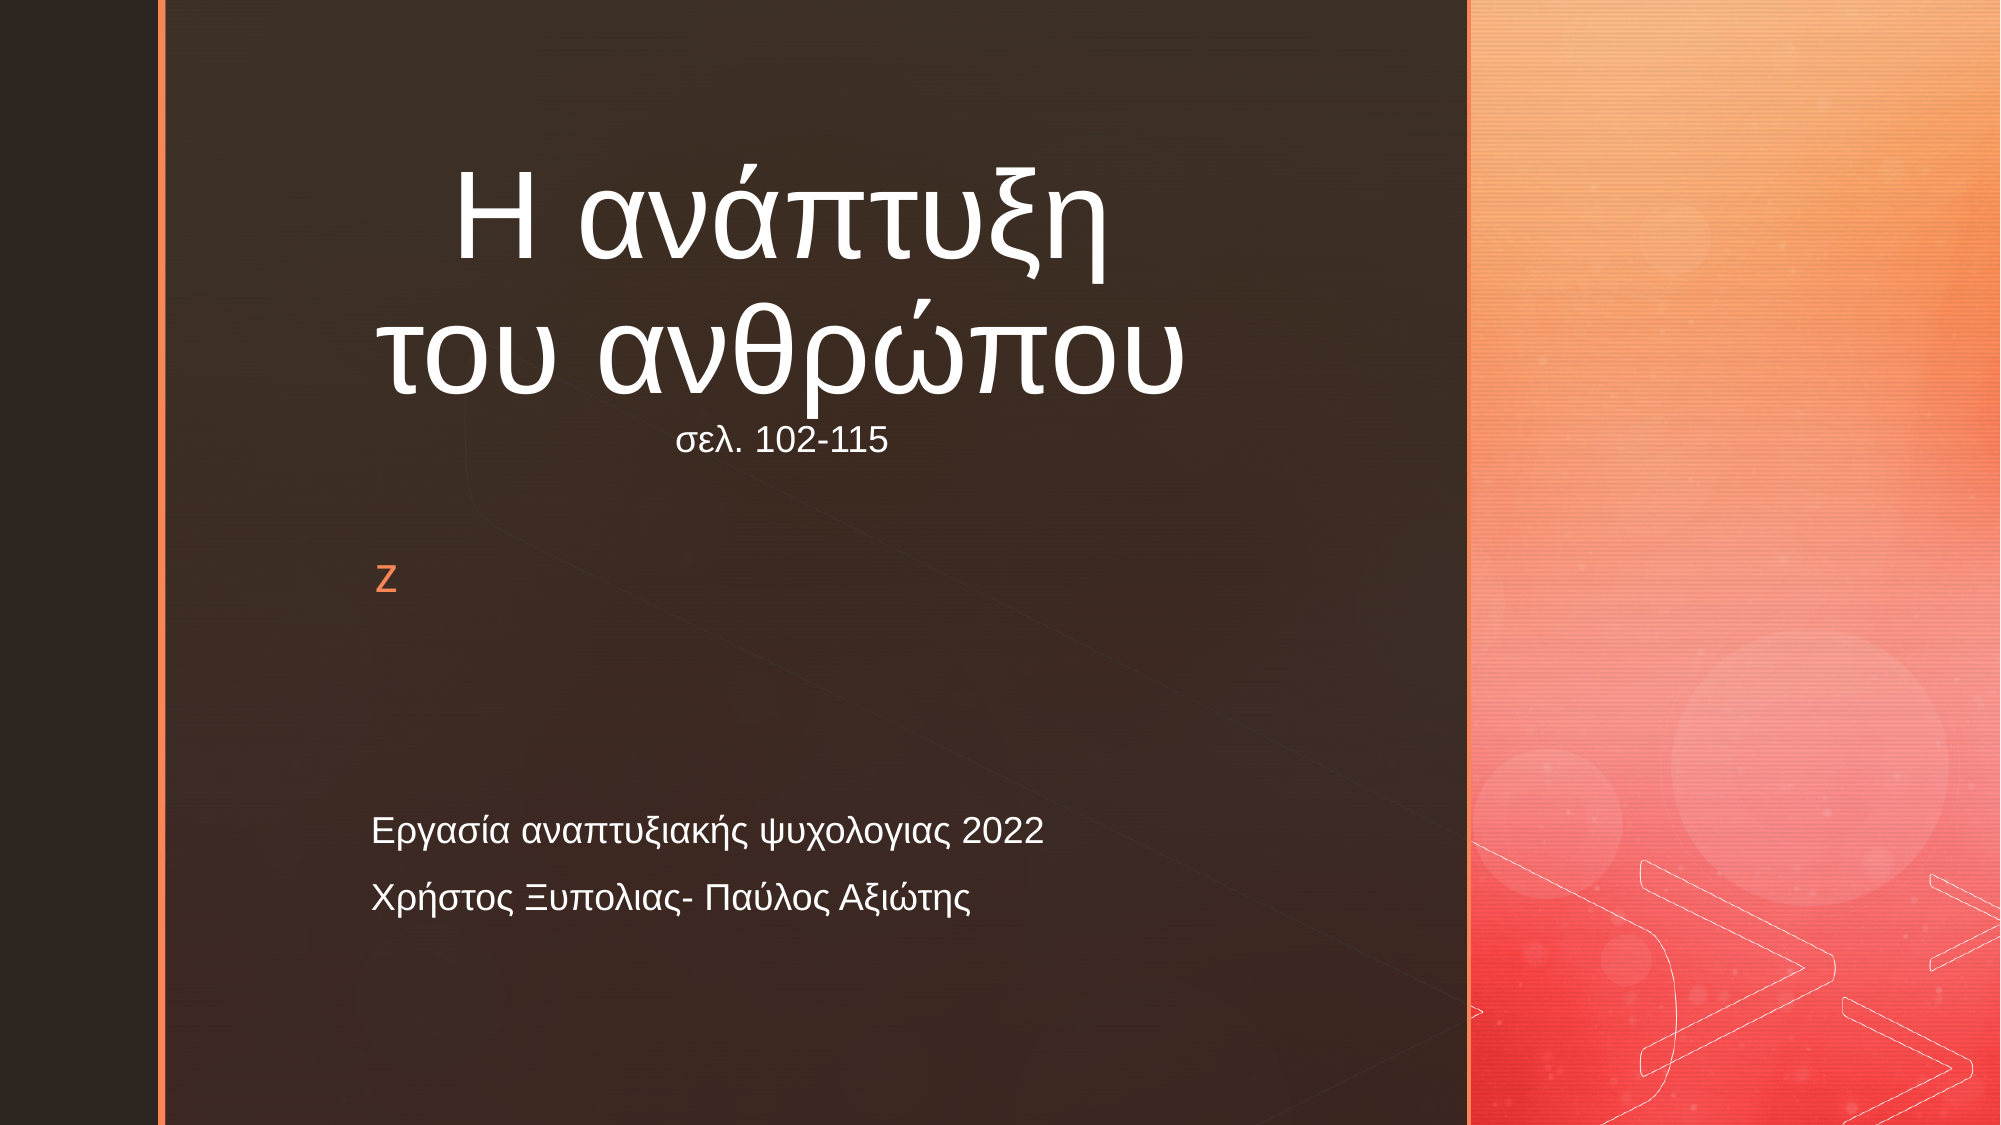

# Η ανάπτυξη του ανθρώπου σελ. 102-115
Εργασία αναπτυξιακής ψυχολογιας 2022
Χρήστος Ξυπολιας- Παύλος Αξιώτης